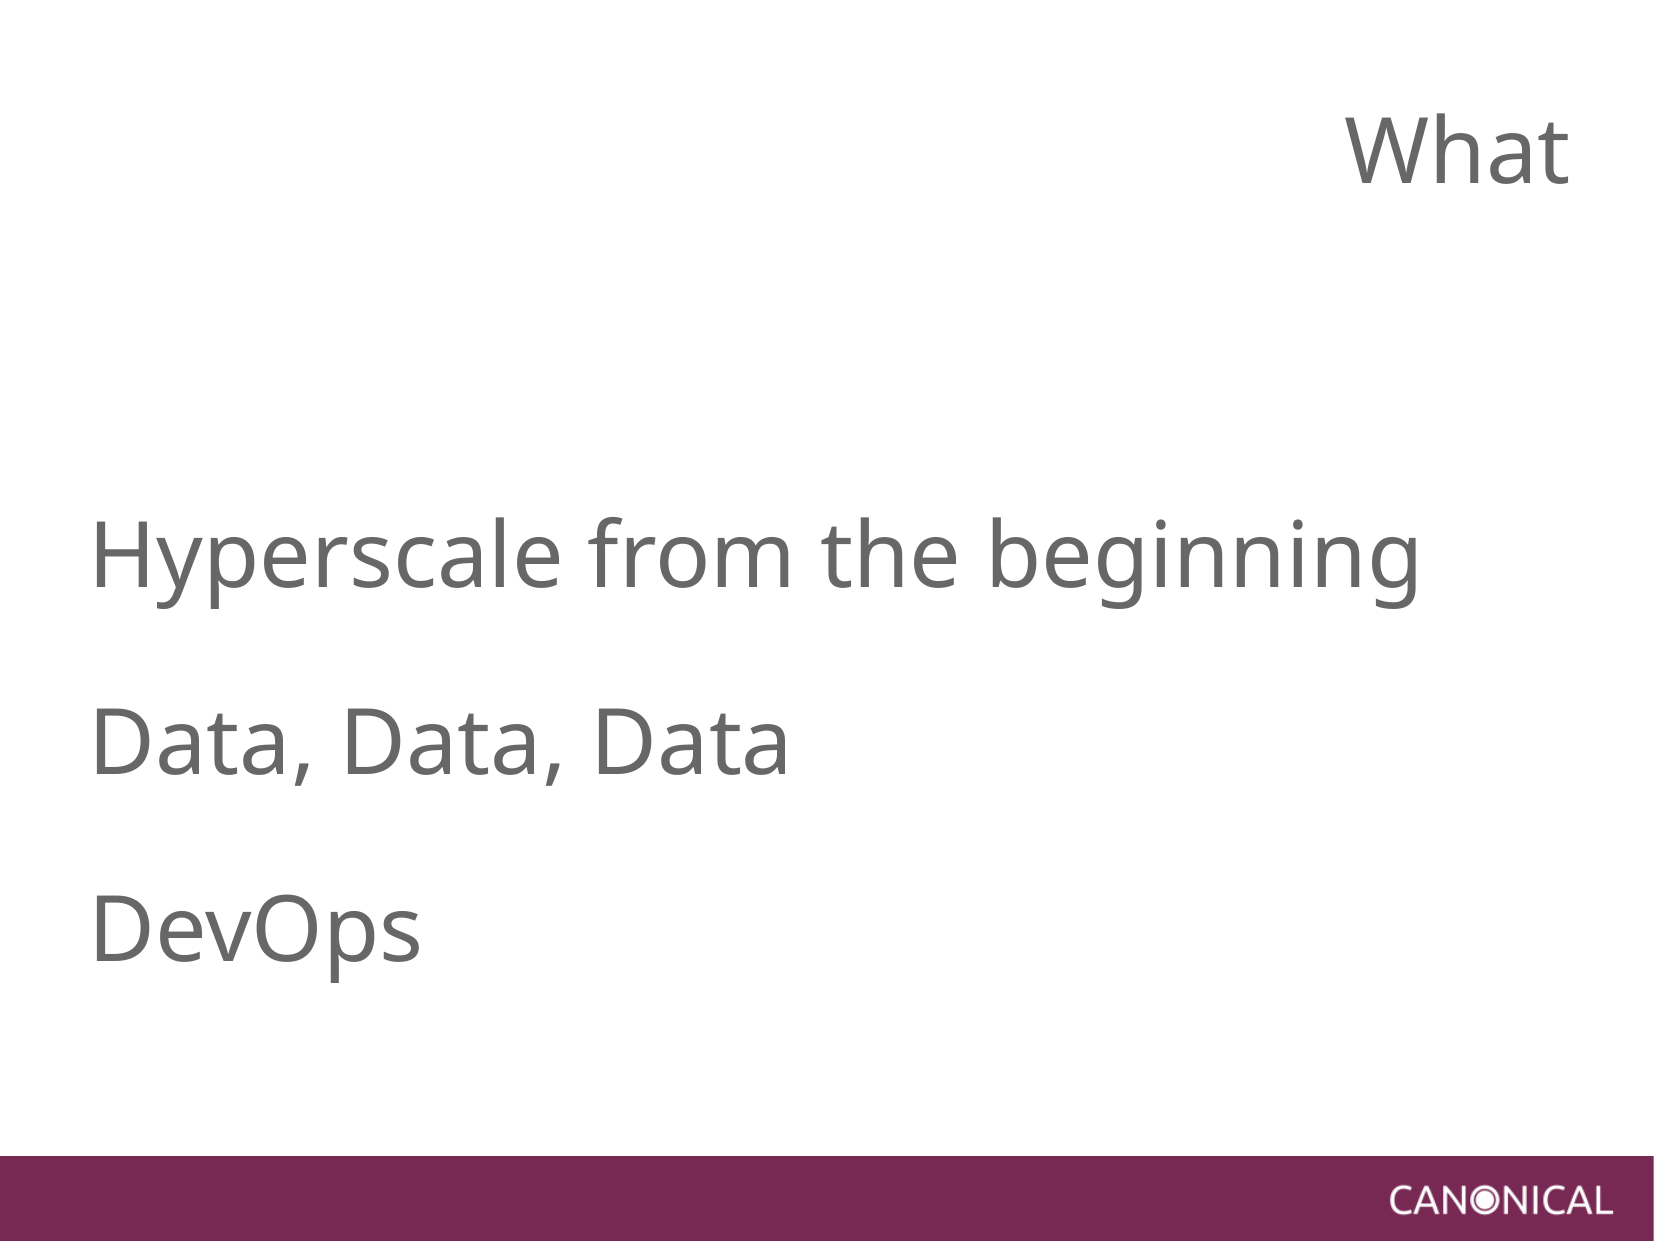

# What
Hyperscale from the beginning
Data, Data, Data
DevOps